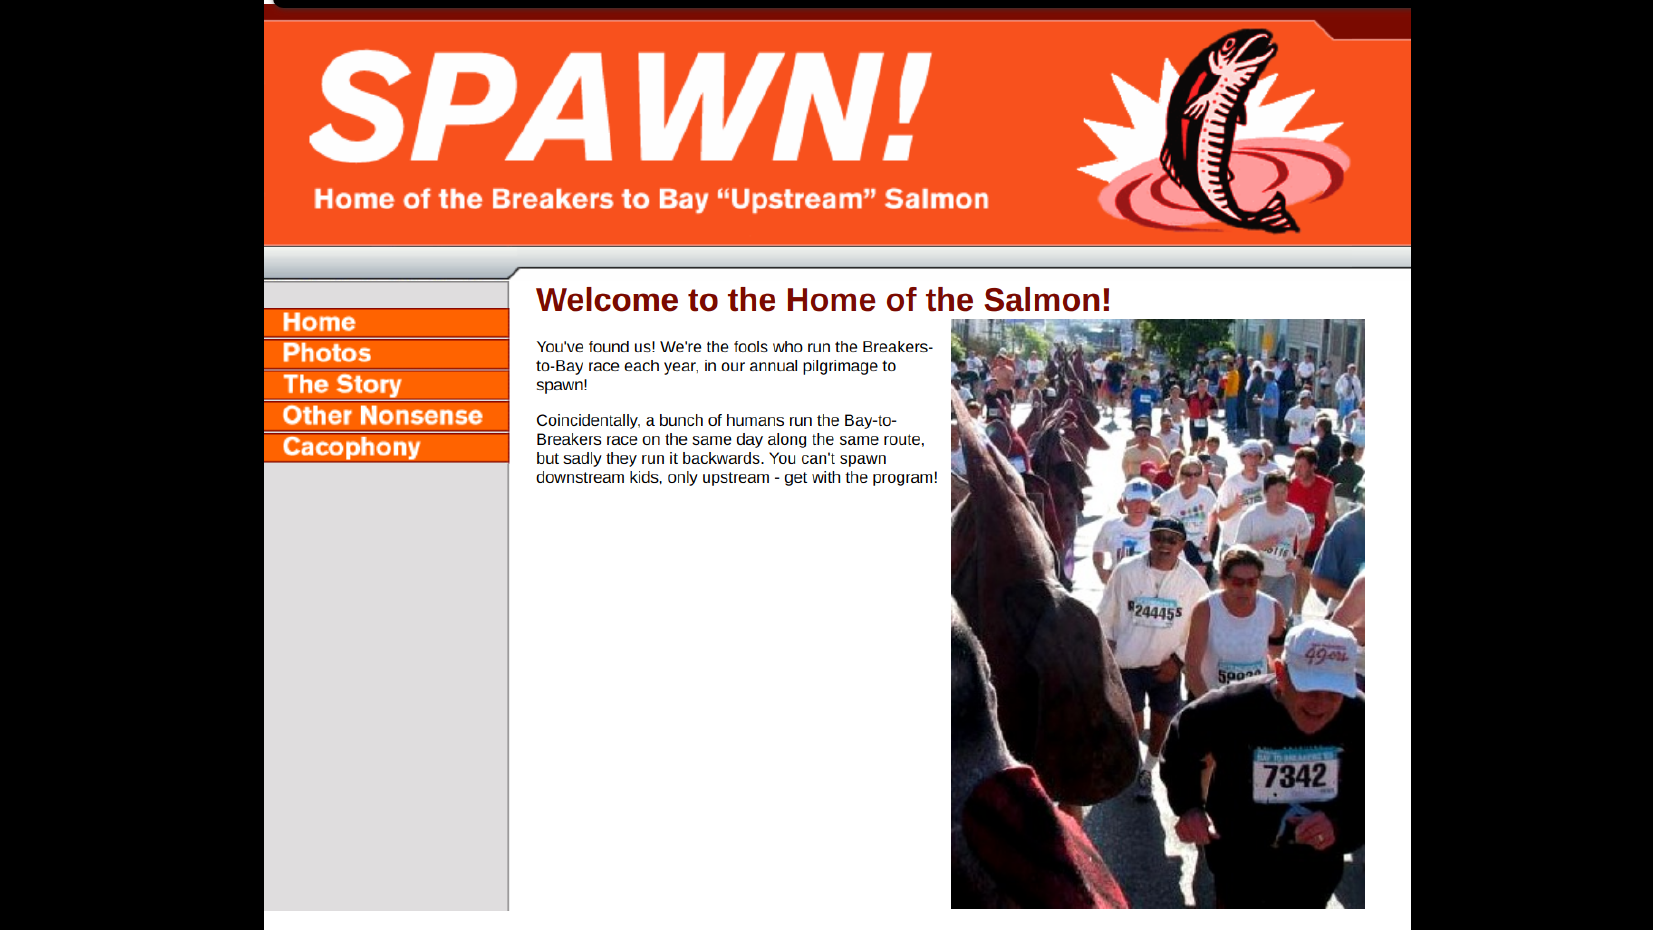

The idea was to undermine people’s faith in government, authority, and the sanctity of consensus reality itself by pranking everything, all the time.